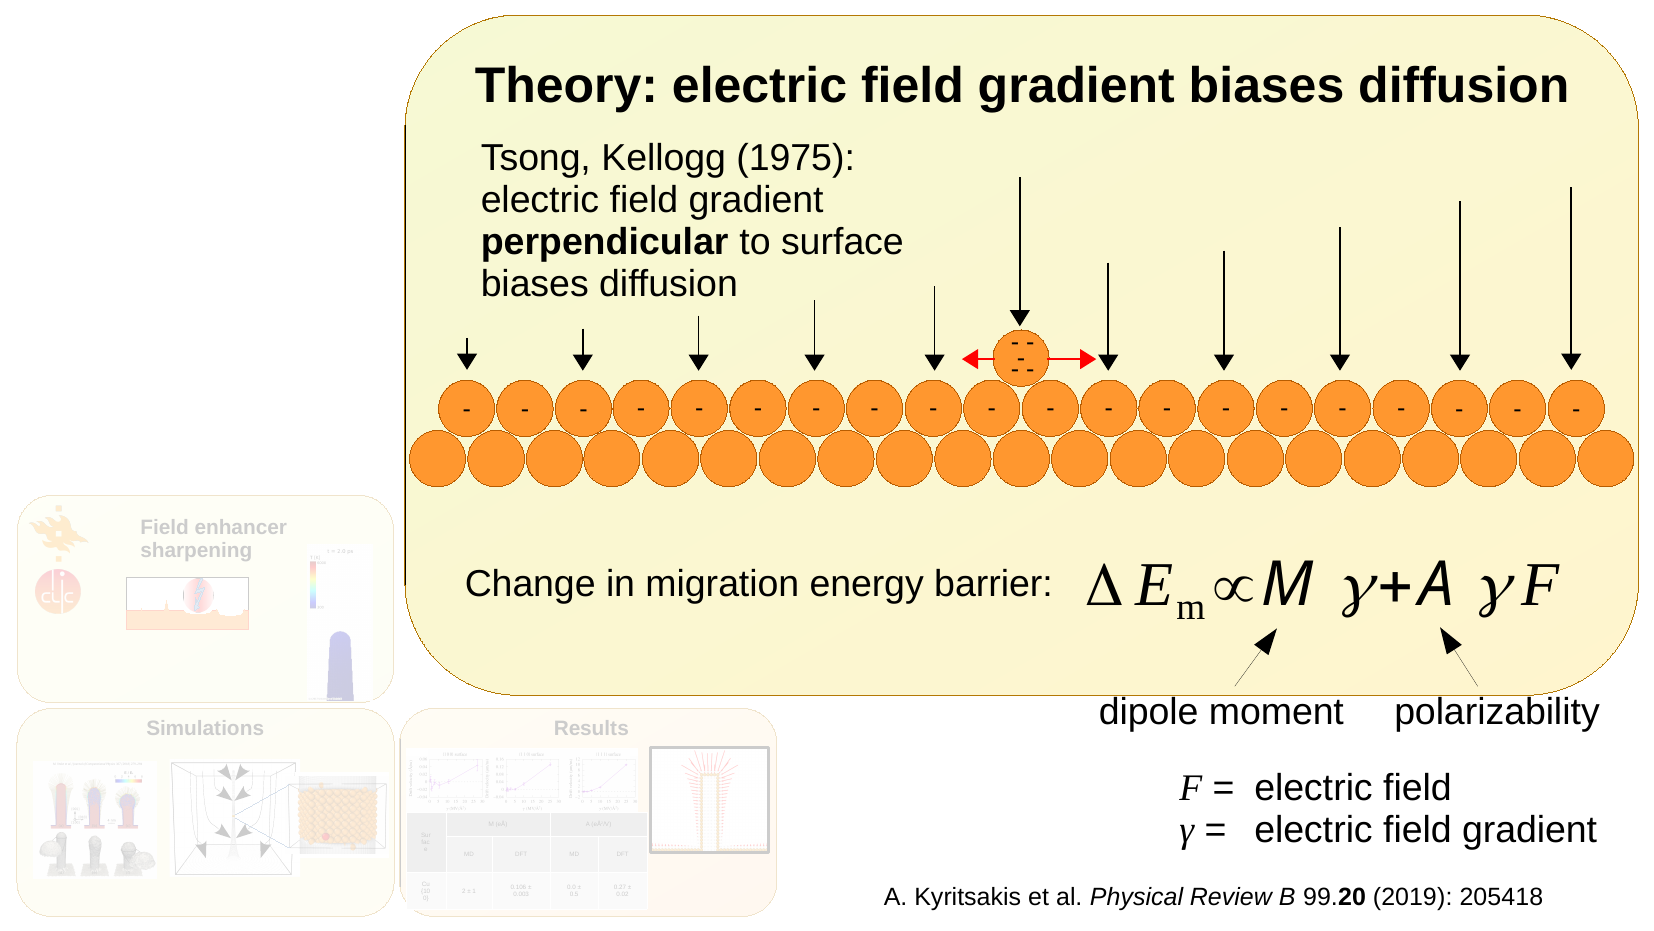

Theory: electric field gradient biases diffusion
Tsong, Kellogg (1975):
electric field gradient perpendicular to surface biases diffusion
- -
- -
-
-
-
-
-
-
-
-
-
-
-
-
-
-
-
-
-
-
-
-
-
Field enhancer
sharpening
Change in migration energy barrier:
dipole moment
polarizability
Results
Simulations
F =	electric field
γ =	electric field gradient
| Surface | M (eÅ) | | A (eÅ2/V) | |
| --- | --- | --- | --- | --- |
| | MD | DFT | MD | DFT |
| Cu {100} | 2 ± 1 | 0.106 ± 0.003 | 0.0 ± 0.5 | 0.27 ± 0.02 |
A. Kyritsakis et al. Physical Review B 99.20 (2019): 205418